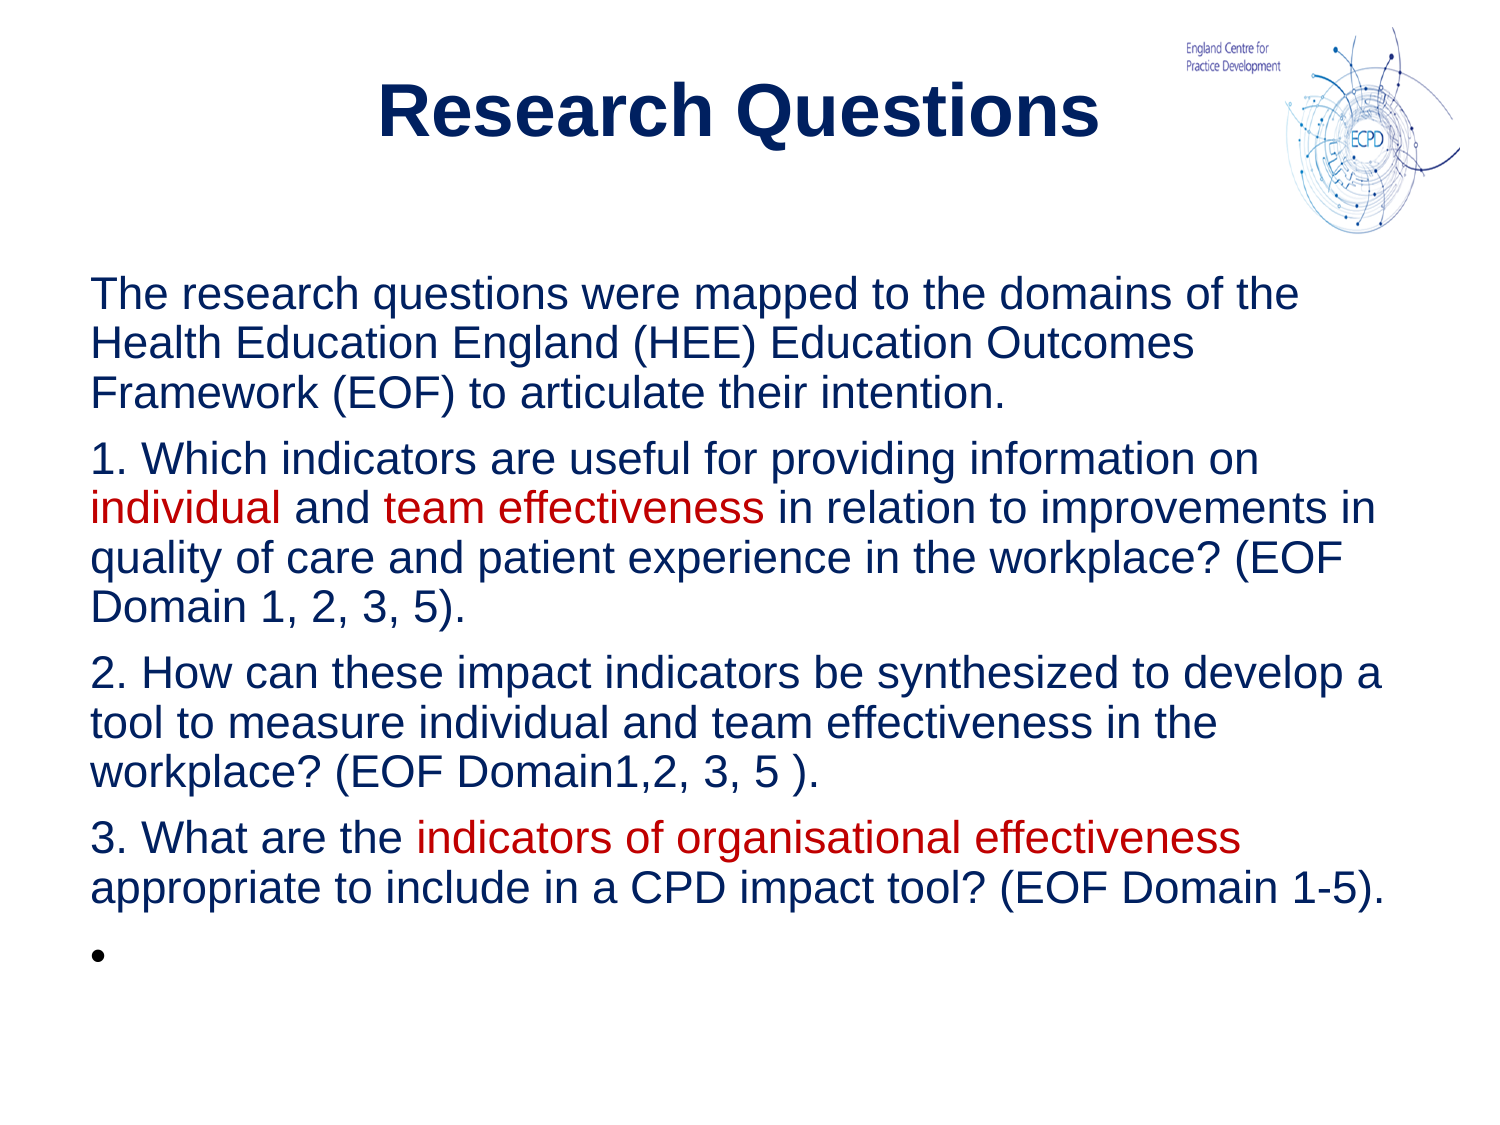

# Research Questions
The research questions were mapped to the domains of the Health Education England (HEE) Education Outcomes Framework (EOF) to articulate their intention.
1. Which indicators are useful for providing information on individual and team effectiveness in relation to improvements in quality of care and patient experience in the workplace? (EOF Domain 1, 2, 3, 5).
2. How can these impact indicators be synthesized to develop a tool to measure individual and team effectiveness in the workplace? (EOF Domain1,2, 3, 5 ).
3. What are the indicators of organisational effectiveness appropriate to include in a CPD impact tool? (EOF Domain 1-5).